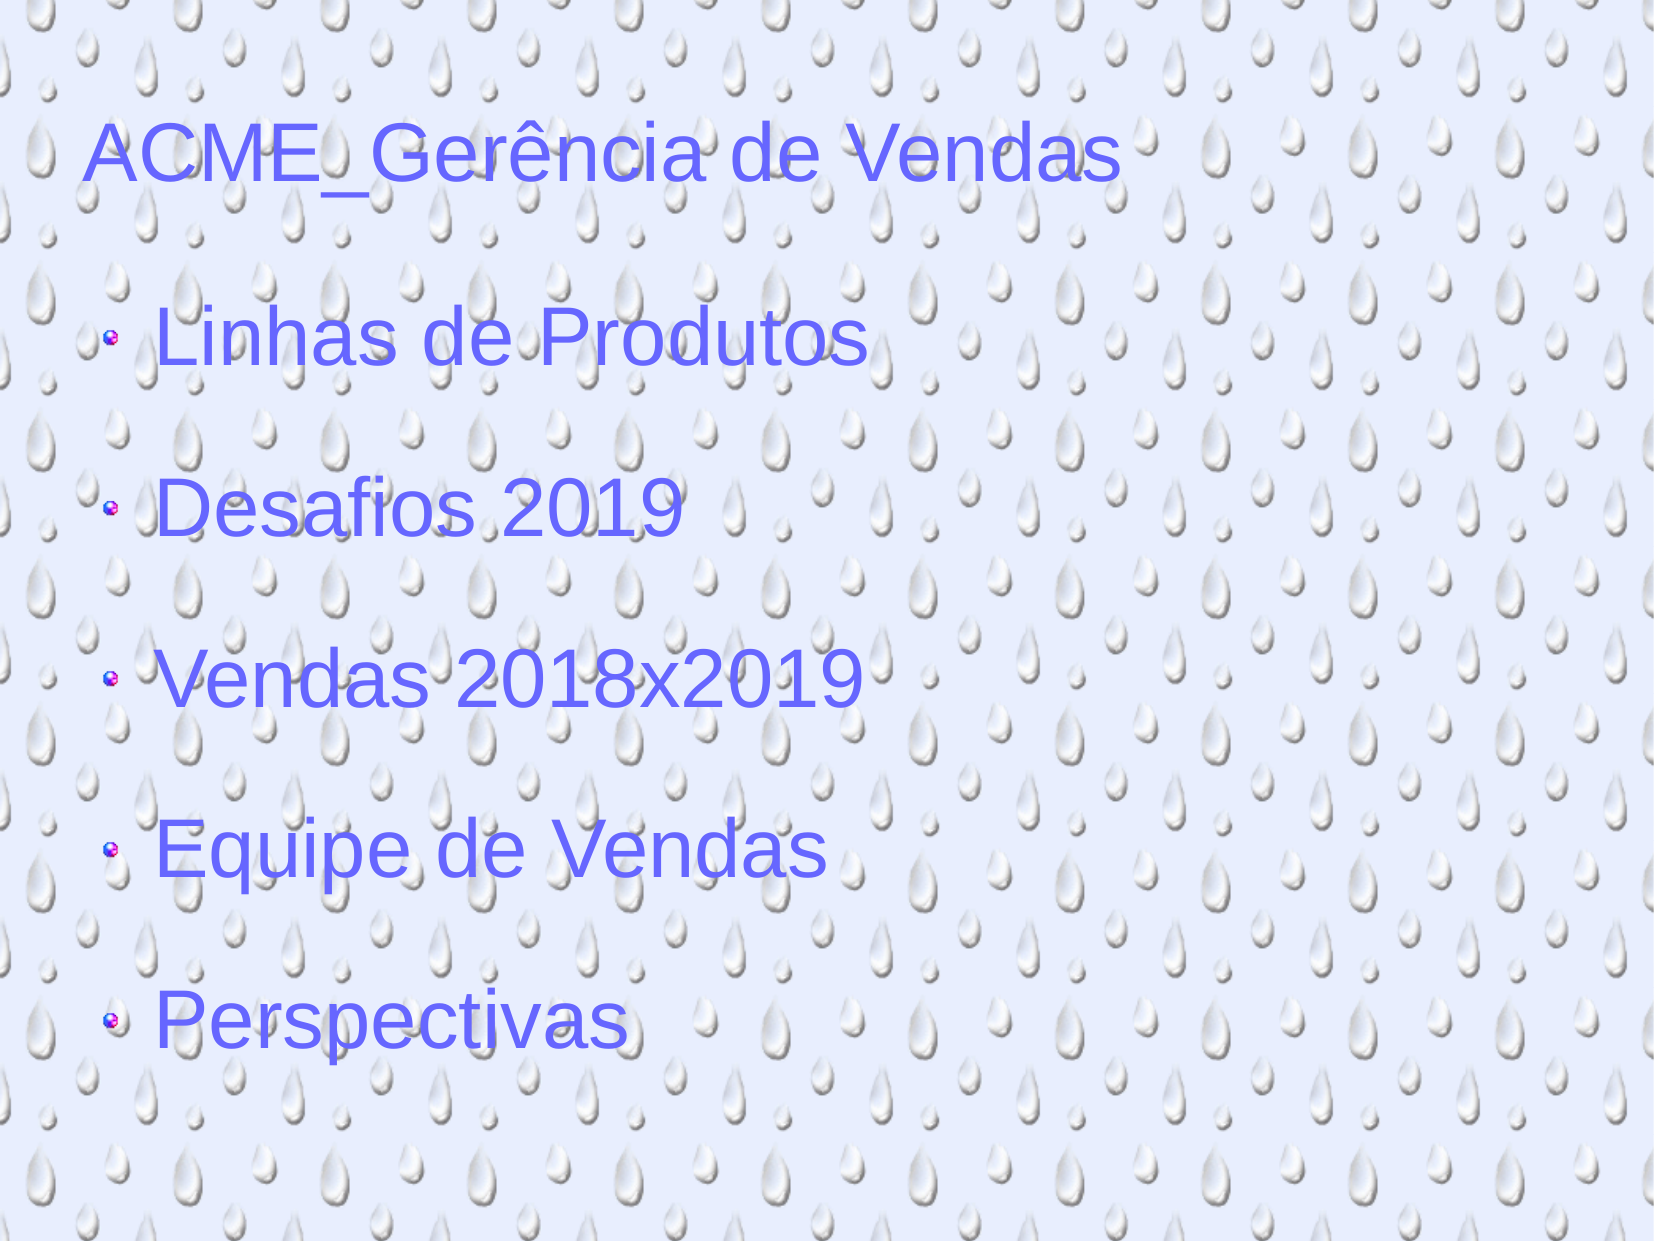

# ACME_Gerência de Vendas
Linhas de Produtos
Desafios 2019
Vendas 2018x2019
Equipe de Vendas
Perspectivas